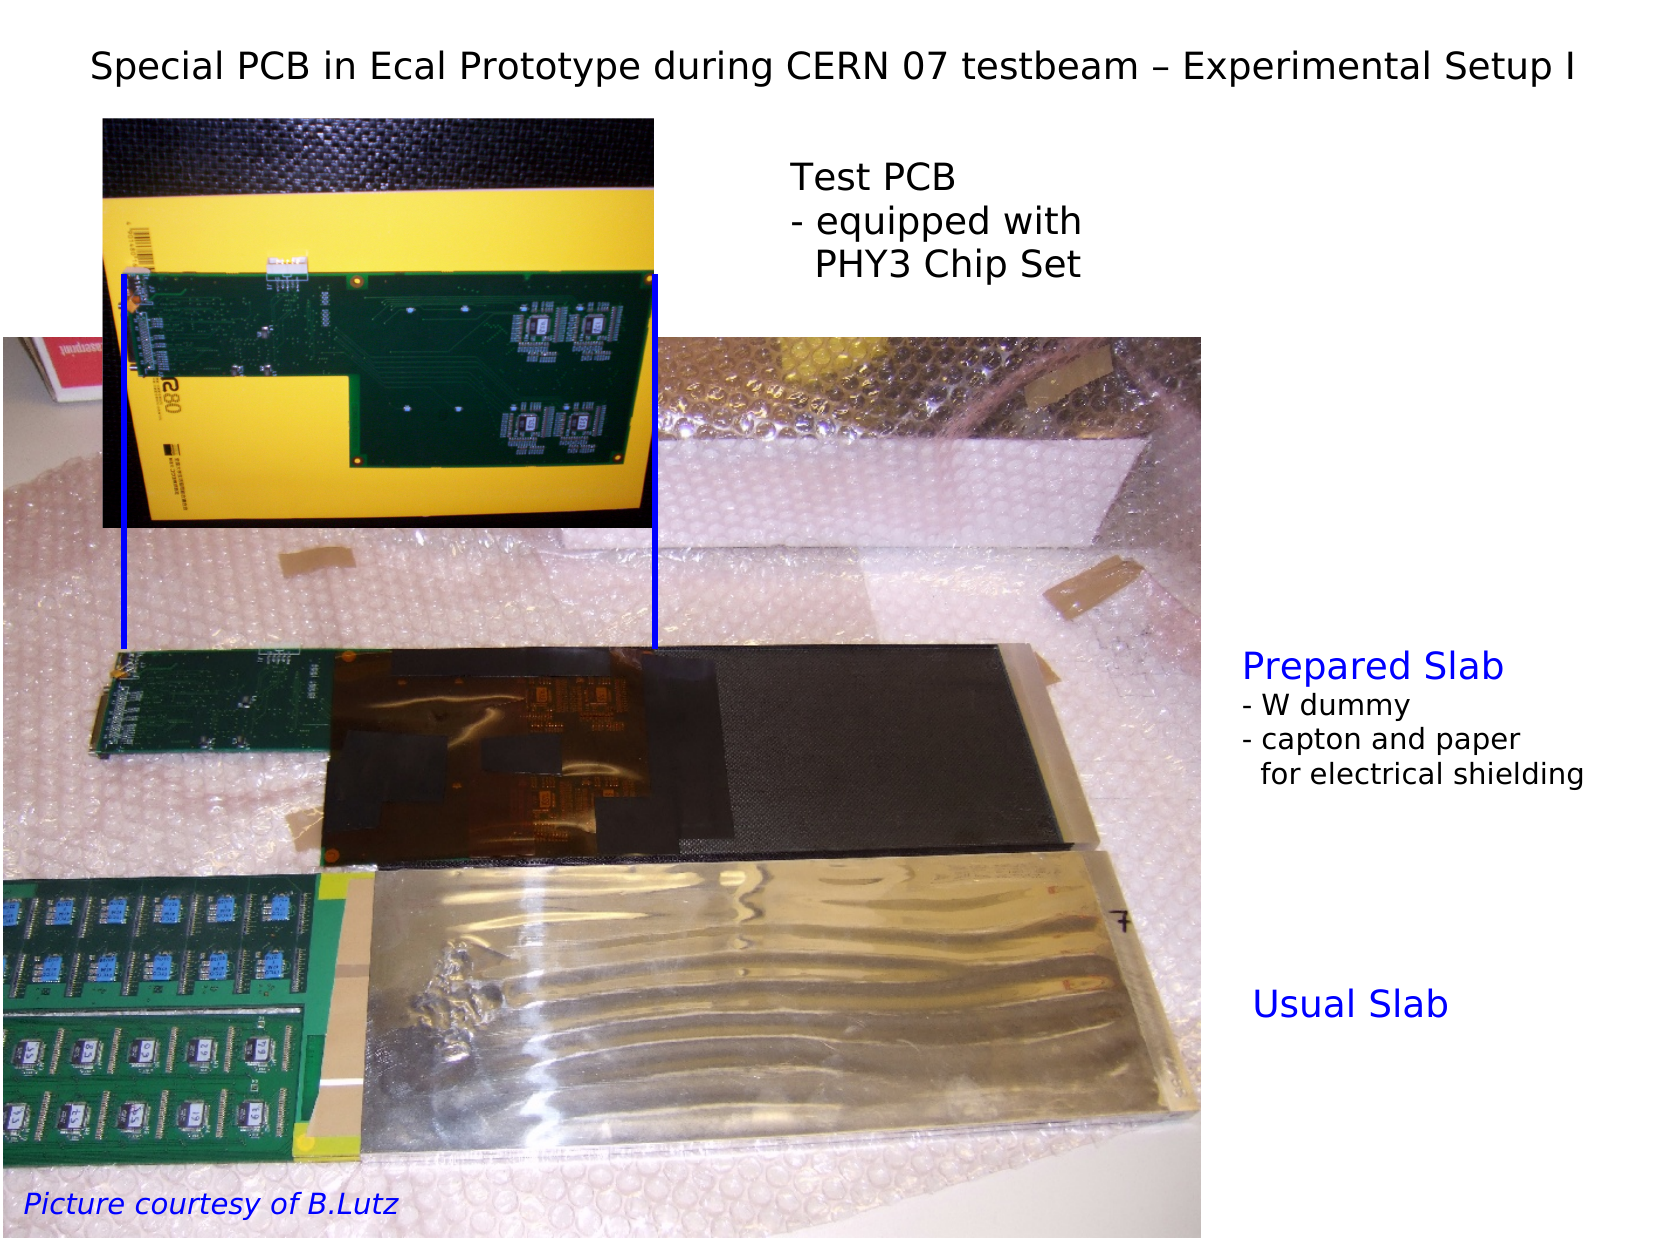

Special PCB in Ecal Prototype during CERN 07 testbeam – Experimental Setup I
Test PCB
- equipped with
 PHY3 Chip Set
Prepared Slab
- W dummy
- capton and paper
 for electrical shielding
Usual Slab
Picture courtesy of B.Lutz